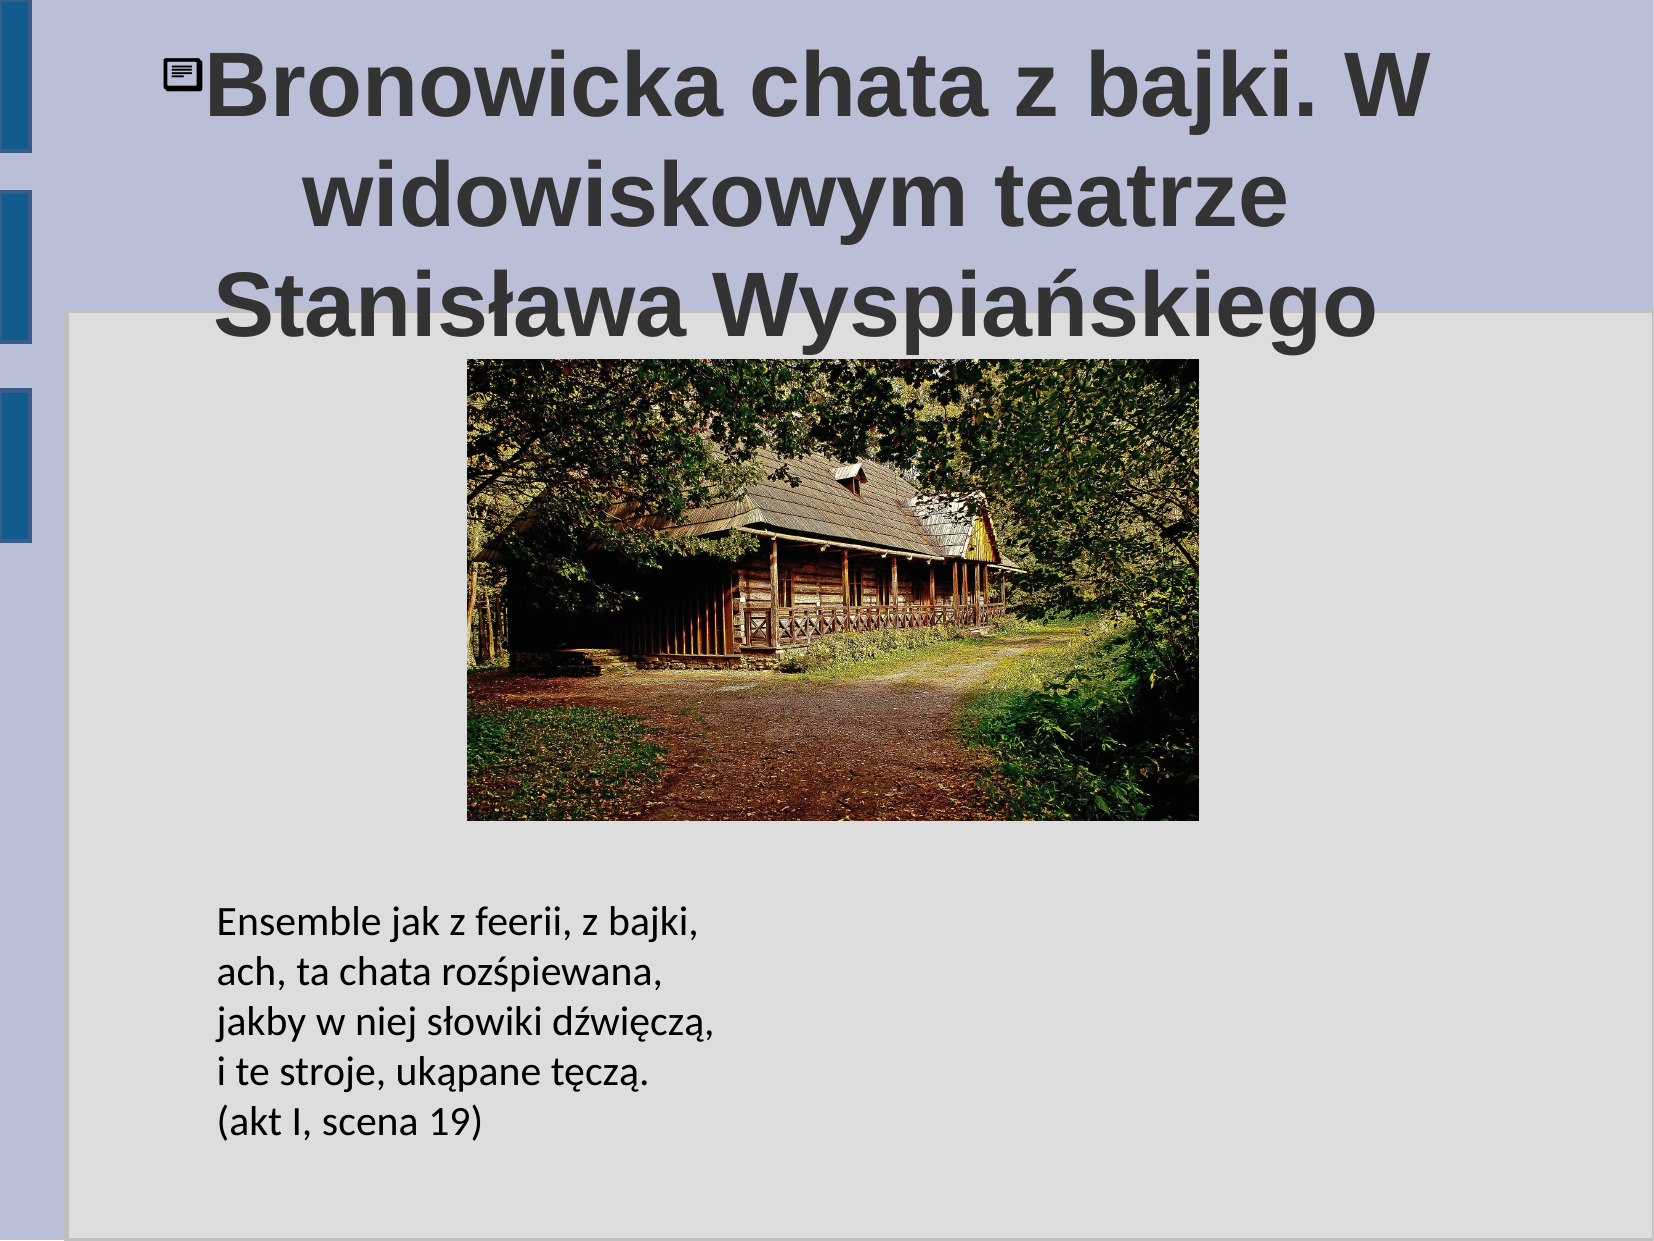

# Bronowicka chata z bajki. W widowiskowym teatrze Stanisława Wyspiańskiego
Ensemble jak z feerii, z bajki,
ach, ta chata rozśpiewana,
jakby w niej słowiki dźwięczą,
i te stroje, ukąpane tęczą.
(akt I, scena 19)